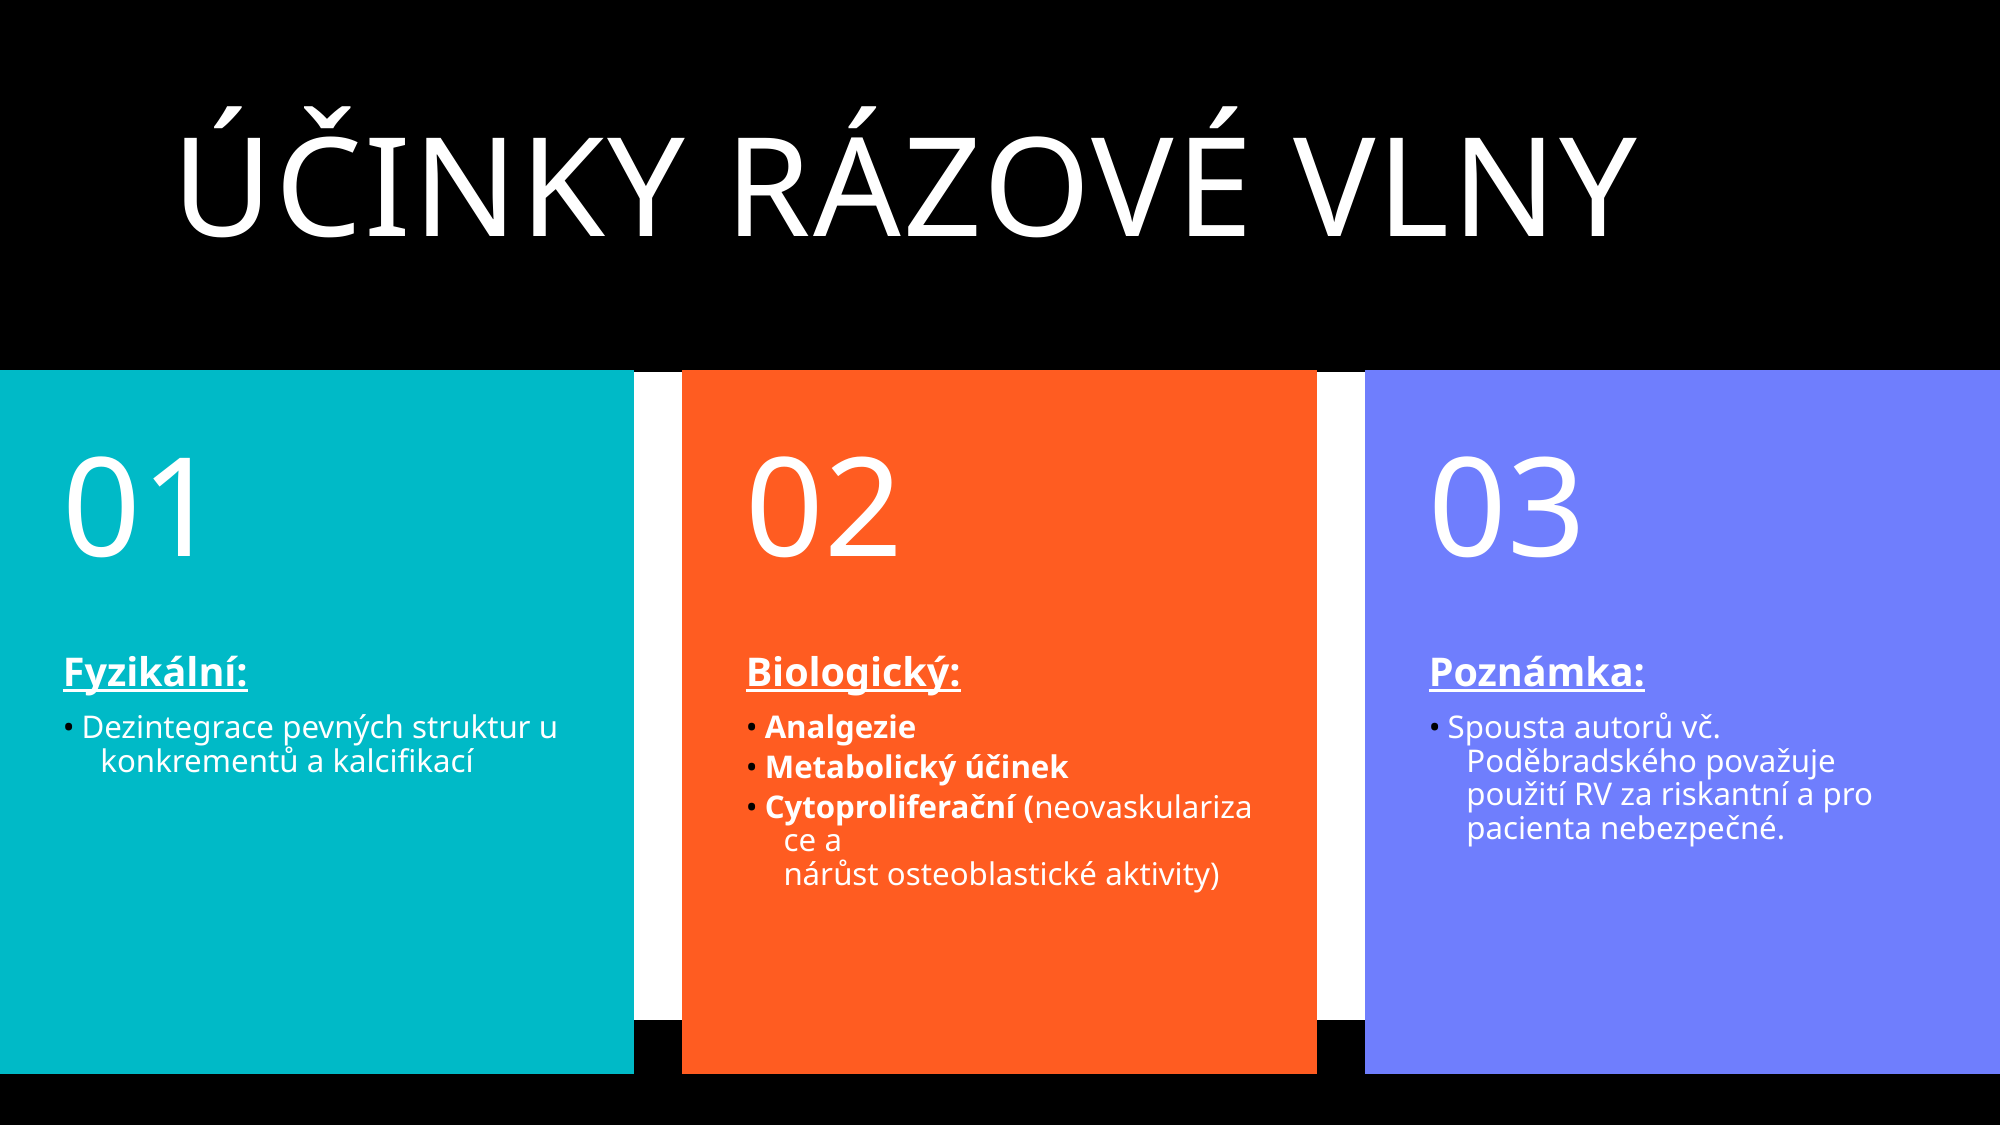

# Účinky Rázové vlny
Fyzikální:
Dezintegrace pevných struktur u konkrementů a kalcifikací
01
Biologický:
Analgezie
Metabolický účinek
Cytoproliferační (neovaskularizace a nárůst osteoblastické aktivity)
02
Poznámka:
Spousta autorů vč. Poděbradského považuje použití RV za riskantní a pro pacienta nebezpečné.
03